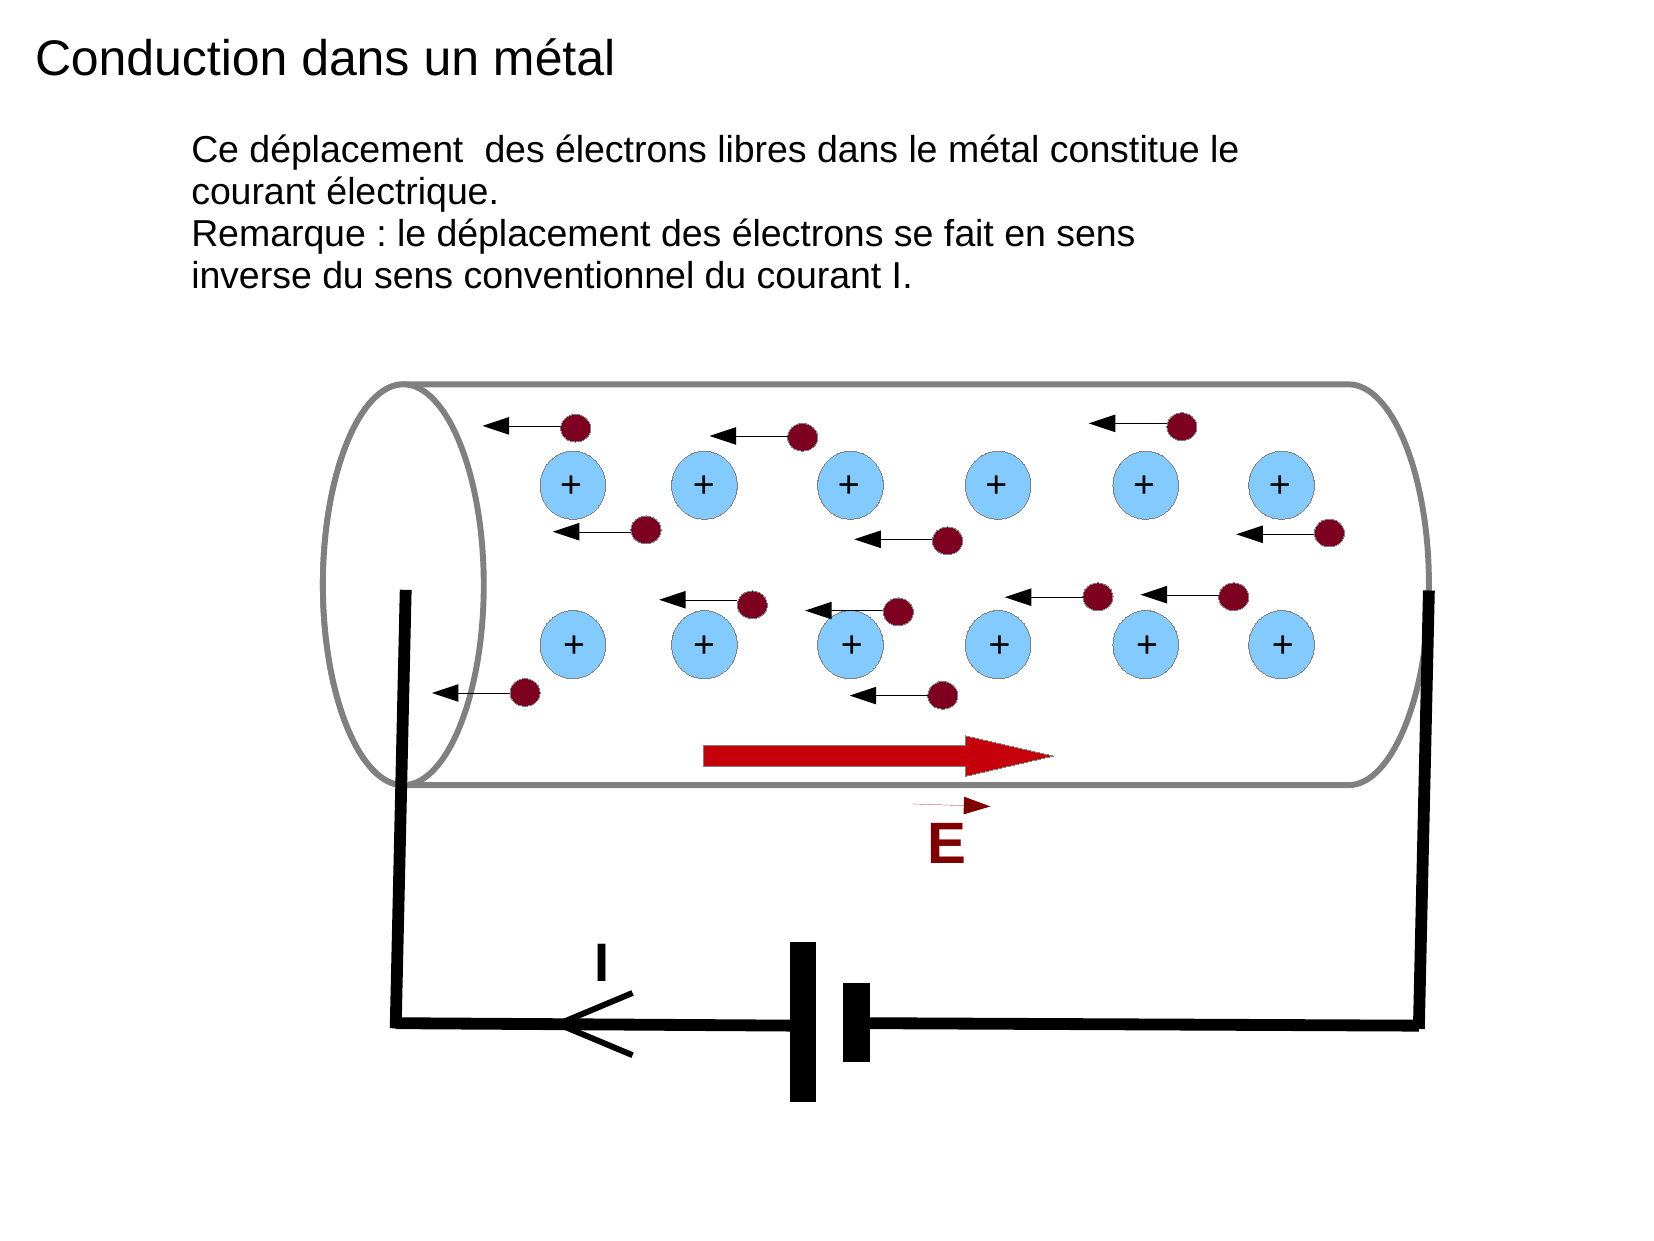

Conduction dans un métal
Ce déplacement des électrons libres dans le métal constitue le courant électrique.
Remarque : le déplacement des électrons se fait en sens inverse du sens conventionnel du courant I.
+
+
+
+
+
+
+
+
+
+
+
+
E
I